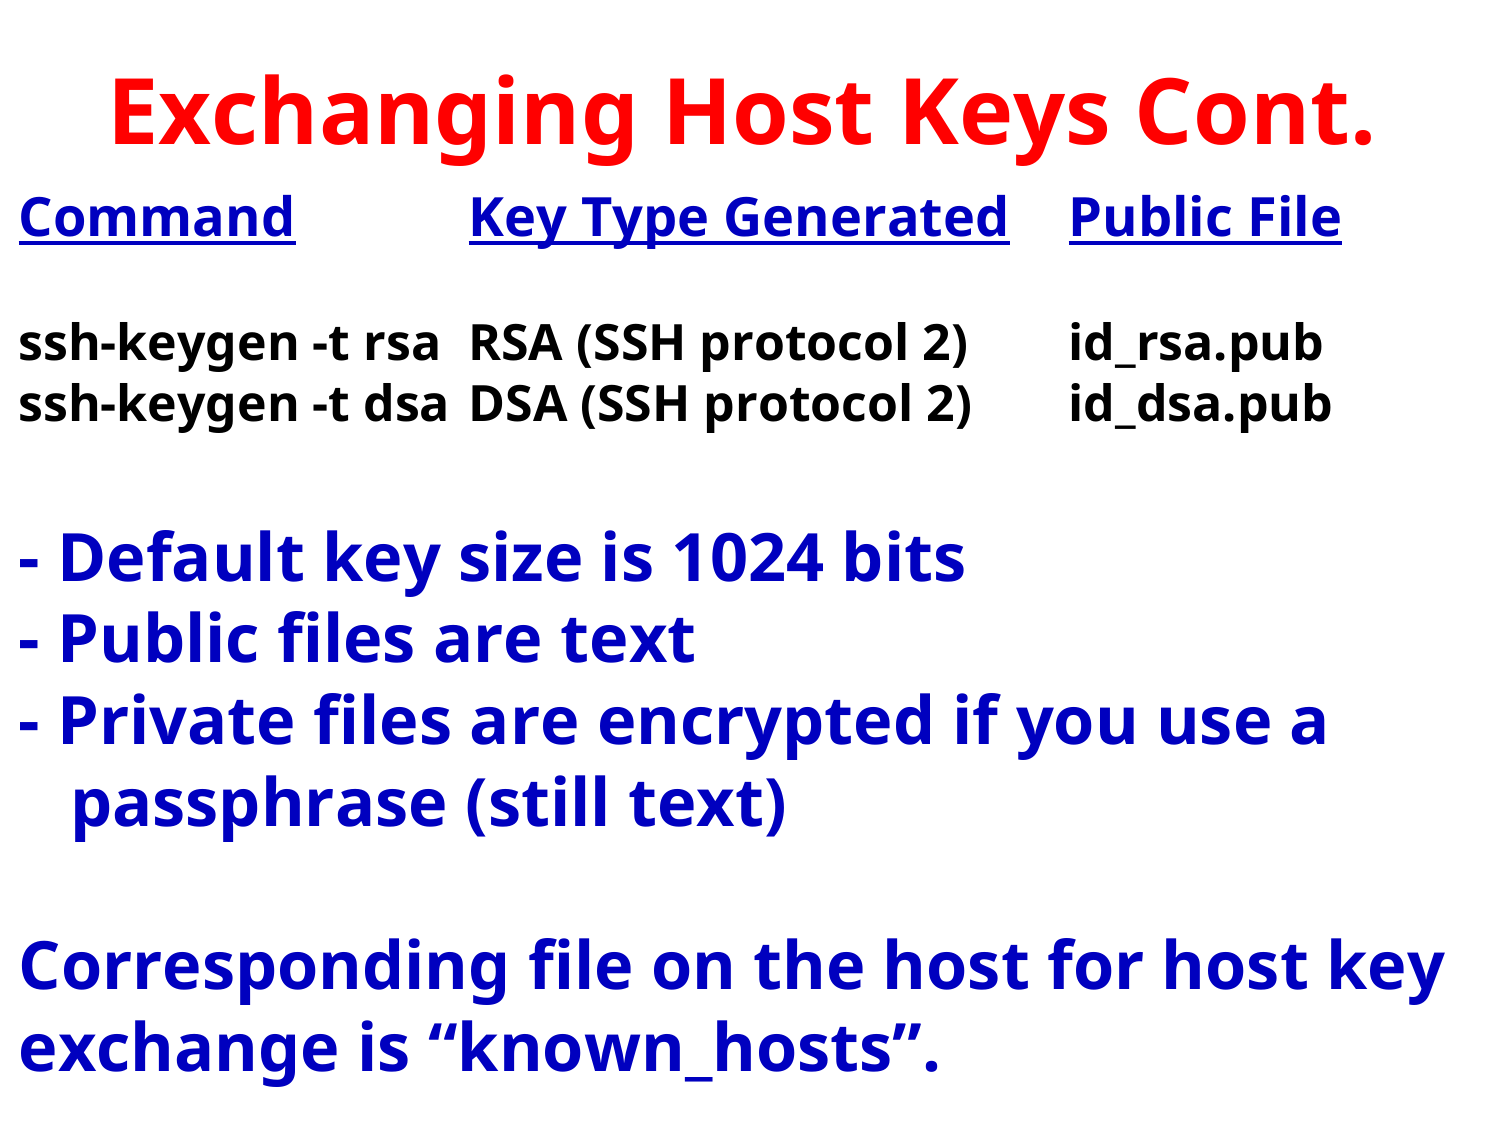

# Exchanging Host Keys Cont.
Command		Key Type Generated	Public File
ssh-keygen -t rsa	RSA (SSH protocol 2)	id_rsa.pub
ssh-keygen -t dsa	DSA (SSH protocol 2)	id_dsa.pub
- Default key size is 1024 bits
- Public files are text
- Private files are encrypted if you use a
 passphrase (still text)
Corresponding file on the host for host key exchange is “known_hosts”.